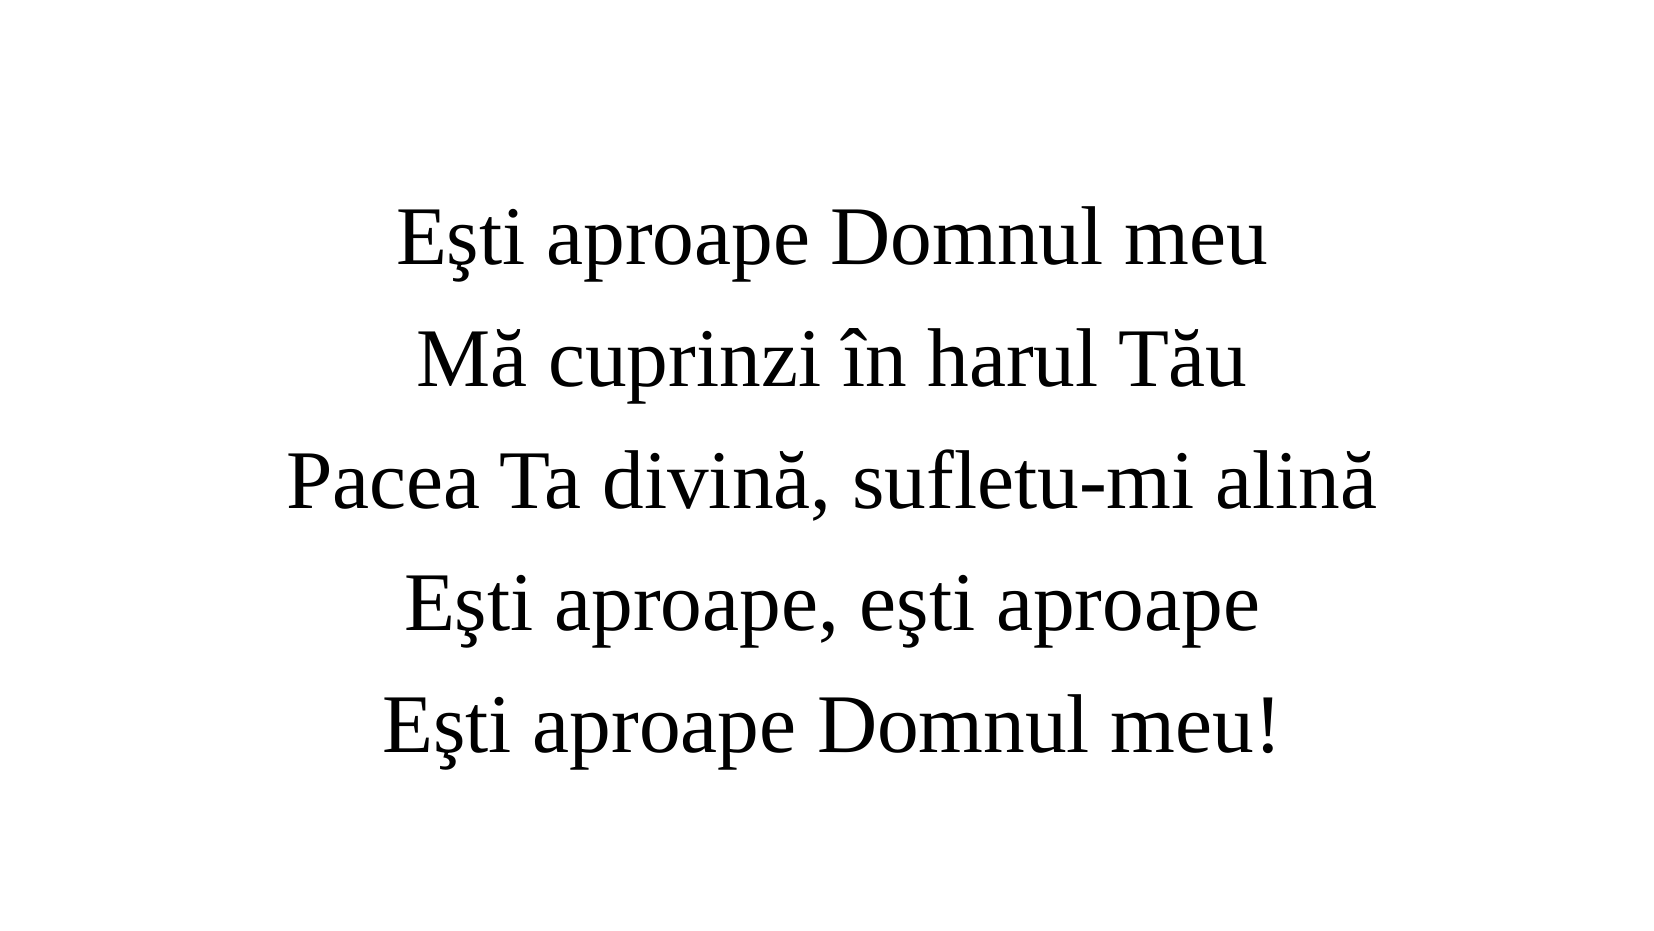

# Eşti aproape Domnul meu
Mă cuprinzi în harul Tău
Pacea Ta divină, sufletu-mi alină
Eşti aproape, eşti aproape
Eşti aproape Domnul meu!